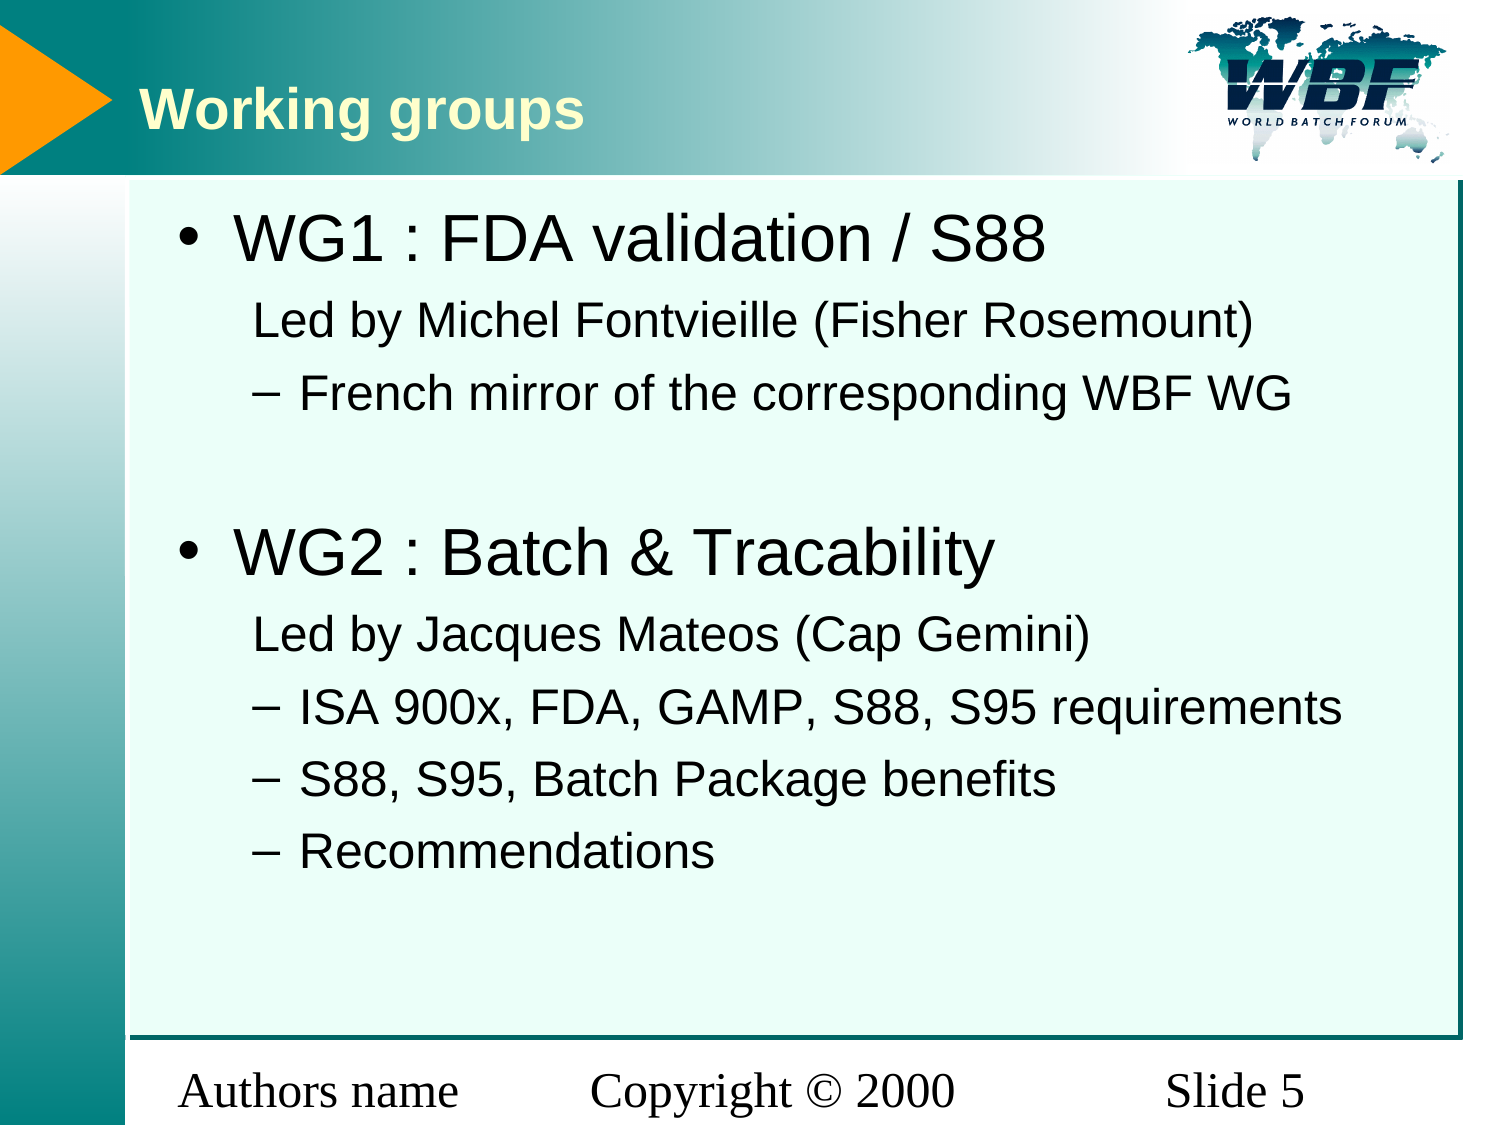

# Working groups
WG1 : FDA validation / S88
Led by Michel Fontvieille (Fisher Rosemount)
French mirror of the corresponding WBF WG
WG2 : Batch & Tracability
Led by Jacques Mateos (Cap Gemini)
ISA 900x, FDA, GAMP, S88, S95 requirements
S88, S95, Batch Package benefits
Recommendations
5